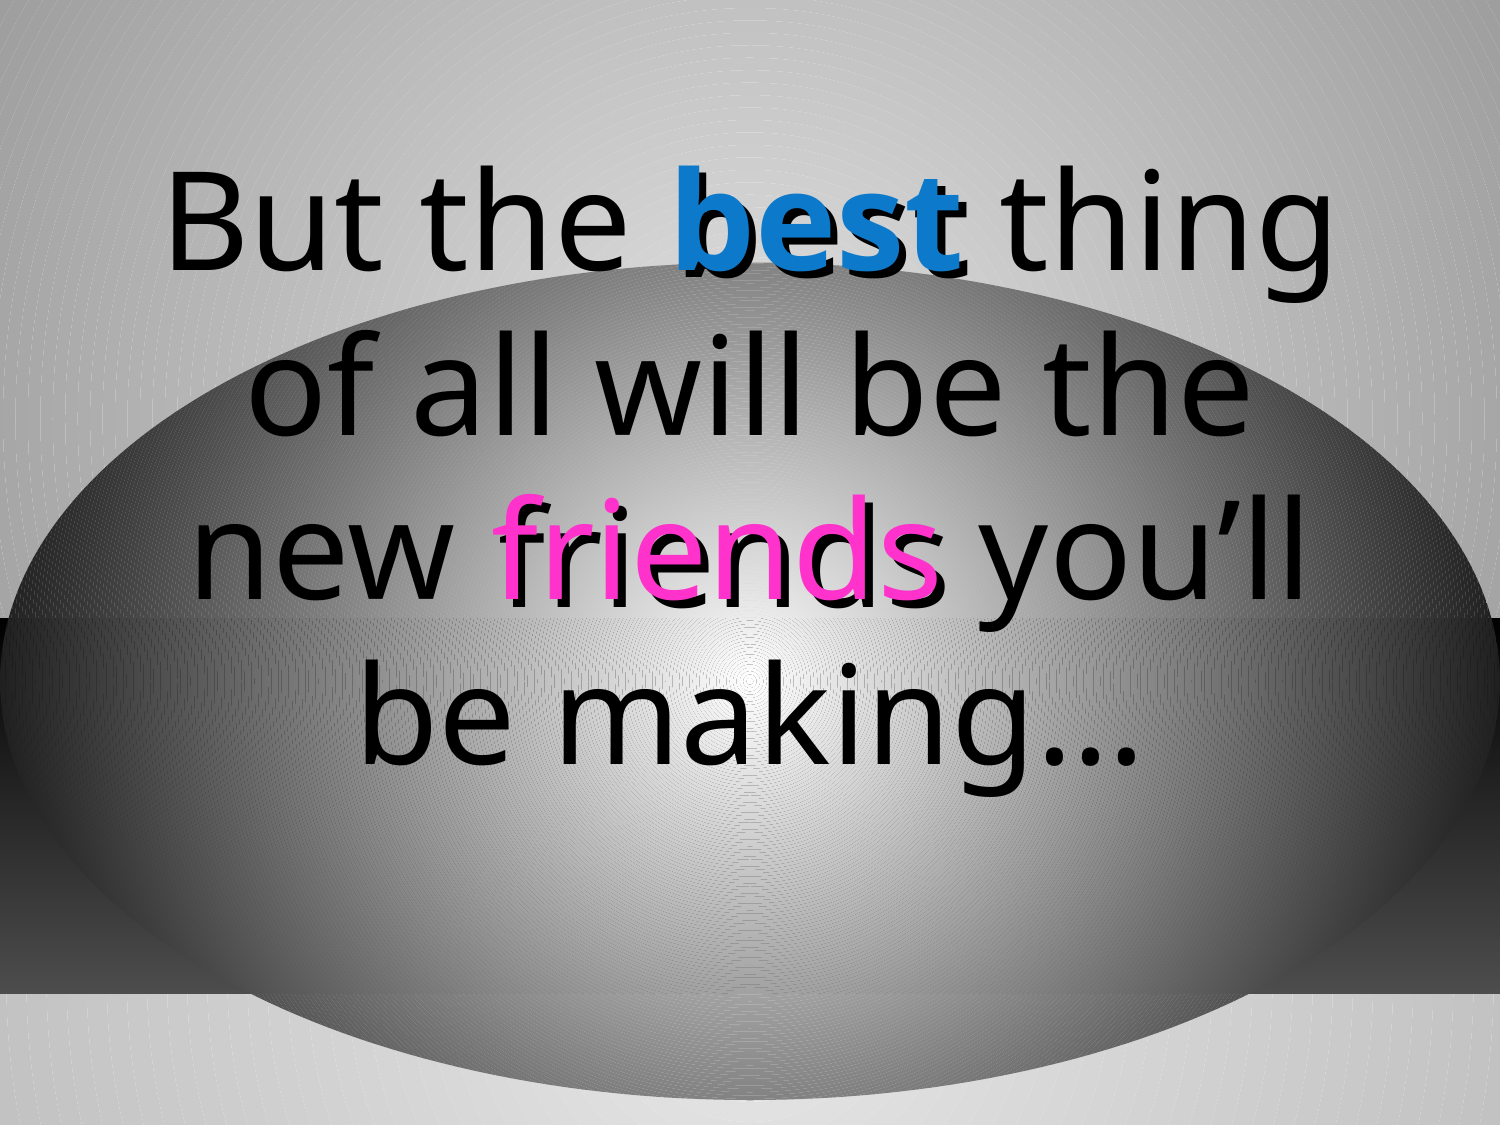

But the best thing of all will be the new friends you’ll be making…